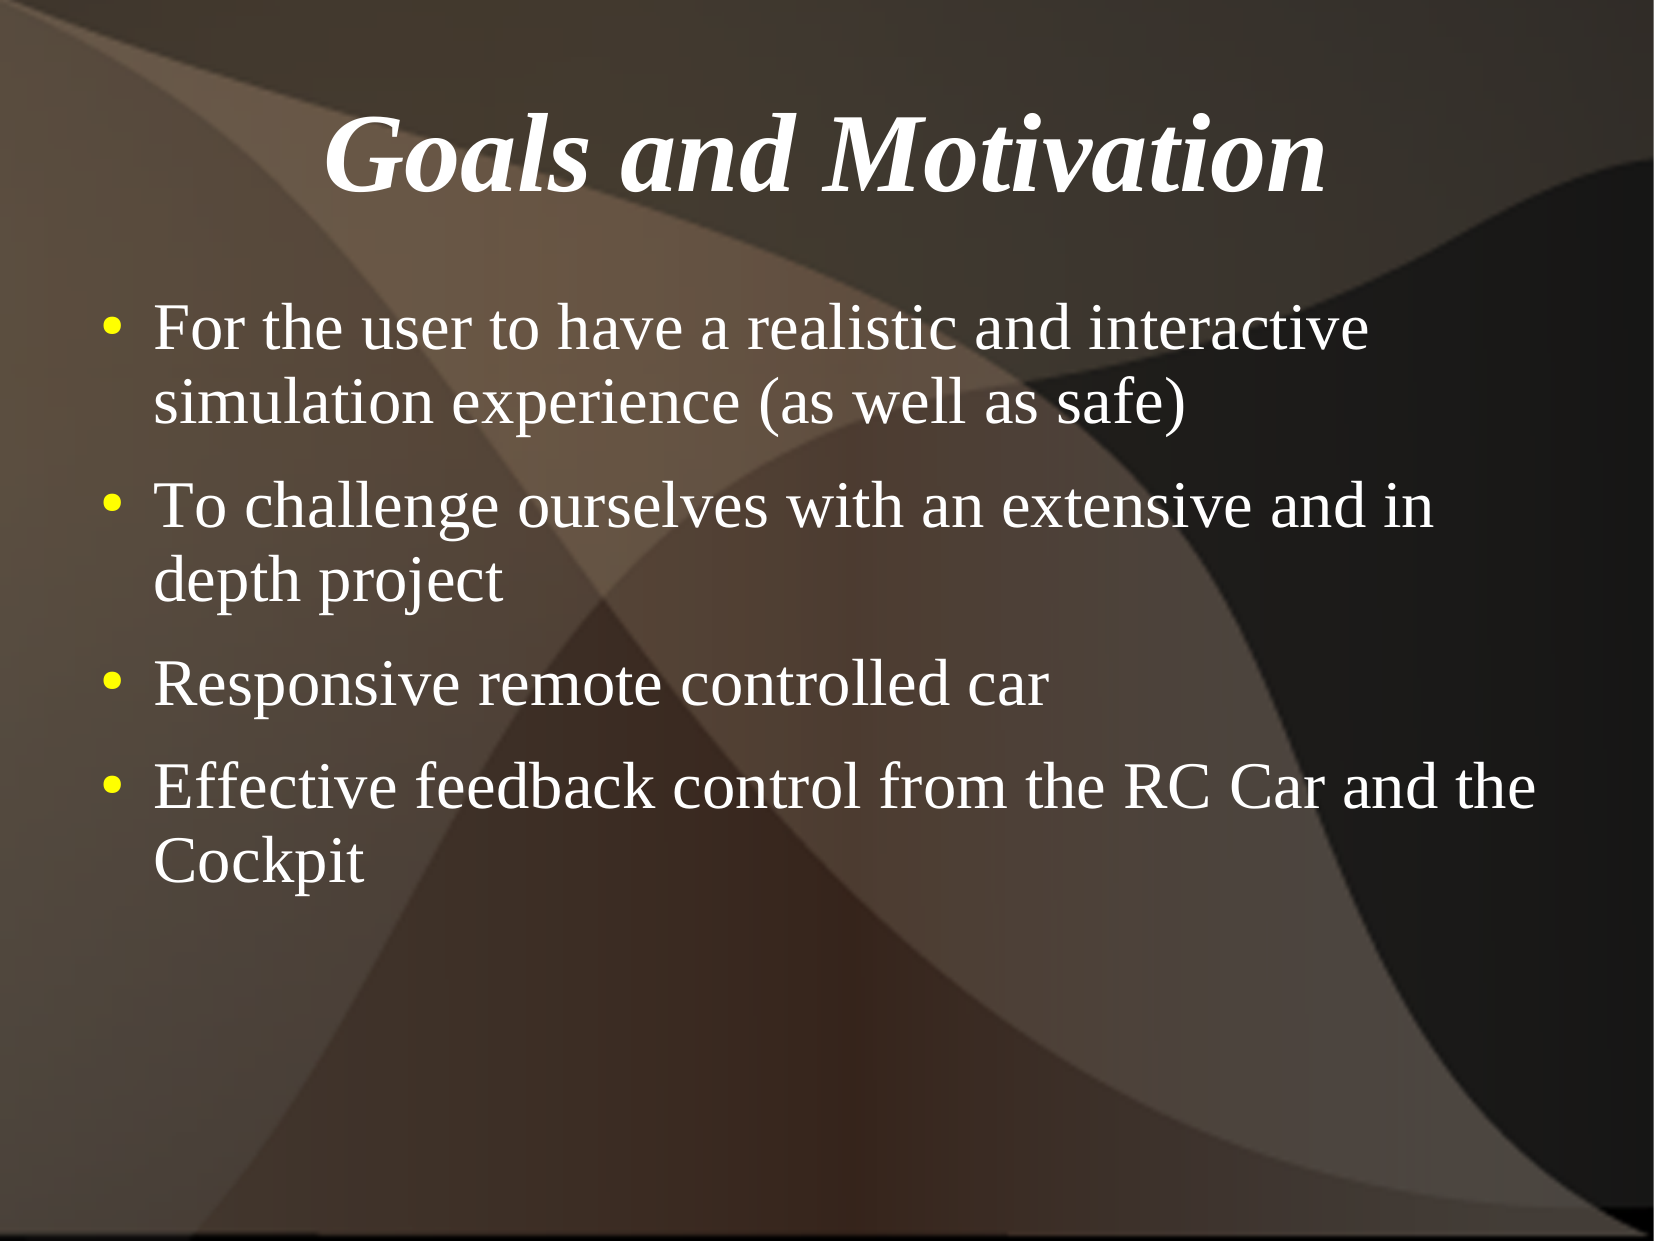

# Goals and Motivation
For the user to have a realistic and interactive simulation experience (as well as safe)
To challenge ourselves with an extensive and in depth project
Responsive remote controlled car
Effective feedback control from the RC Car and the Cockpit